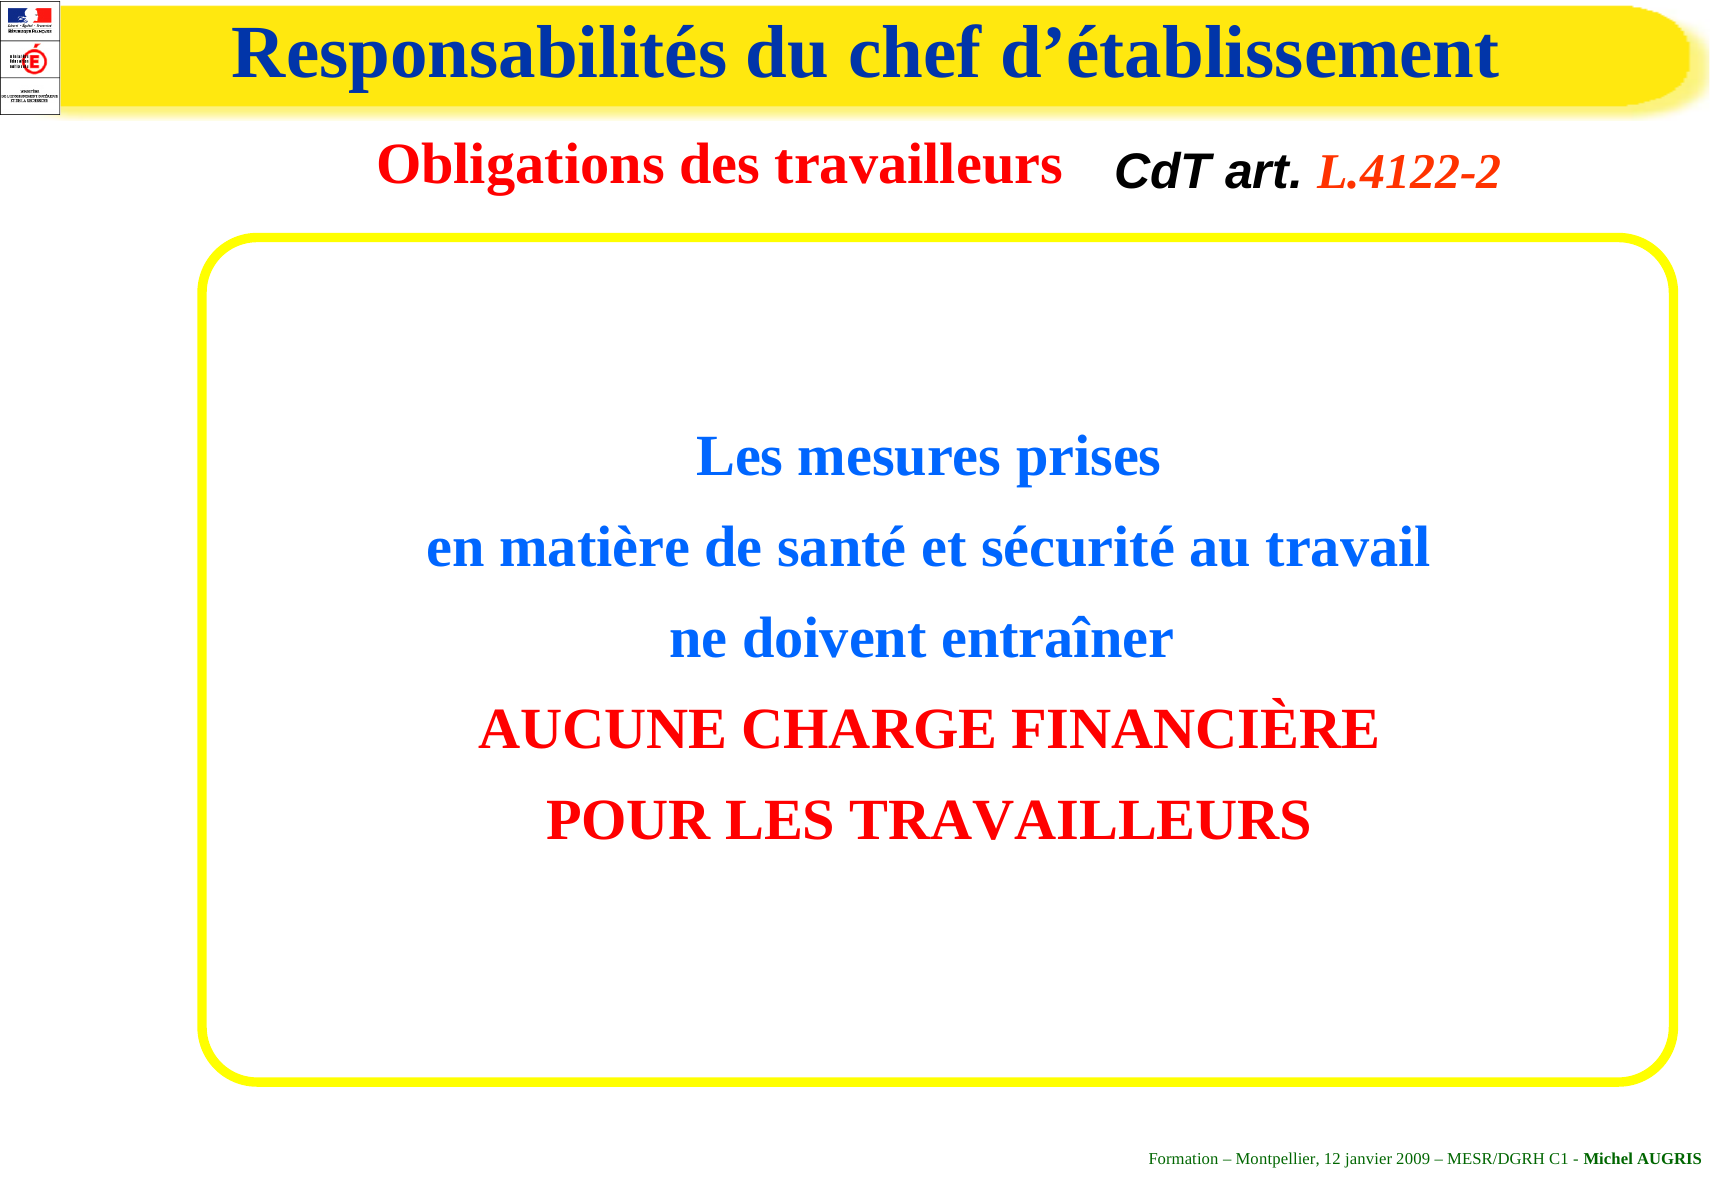

Responsabilités du chef d’établissement
Obligations des travailleurs
CdT art. L.4122-2
Les mesures prises
en matière de santé et sécurité au travail
ne doivent entraîner
AUCUNE CHARGE FINANCIÈRE
POUR LES TRAVAILLEURS